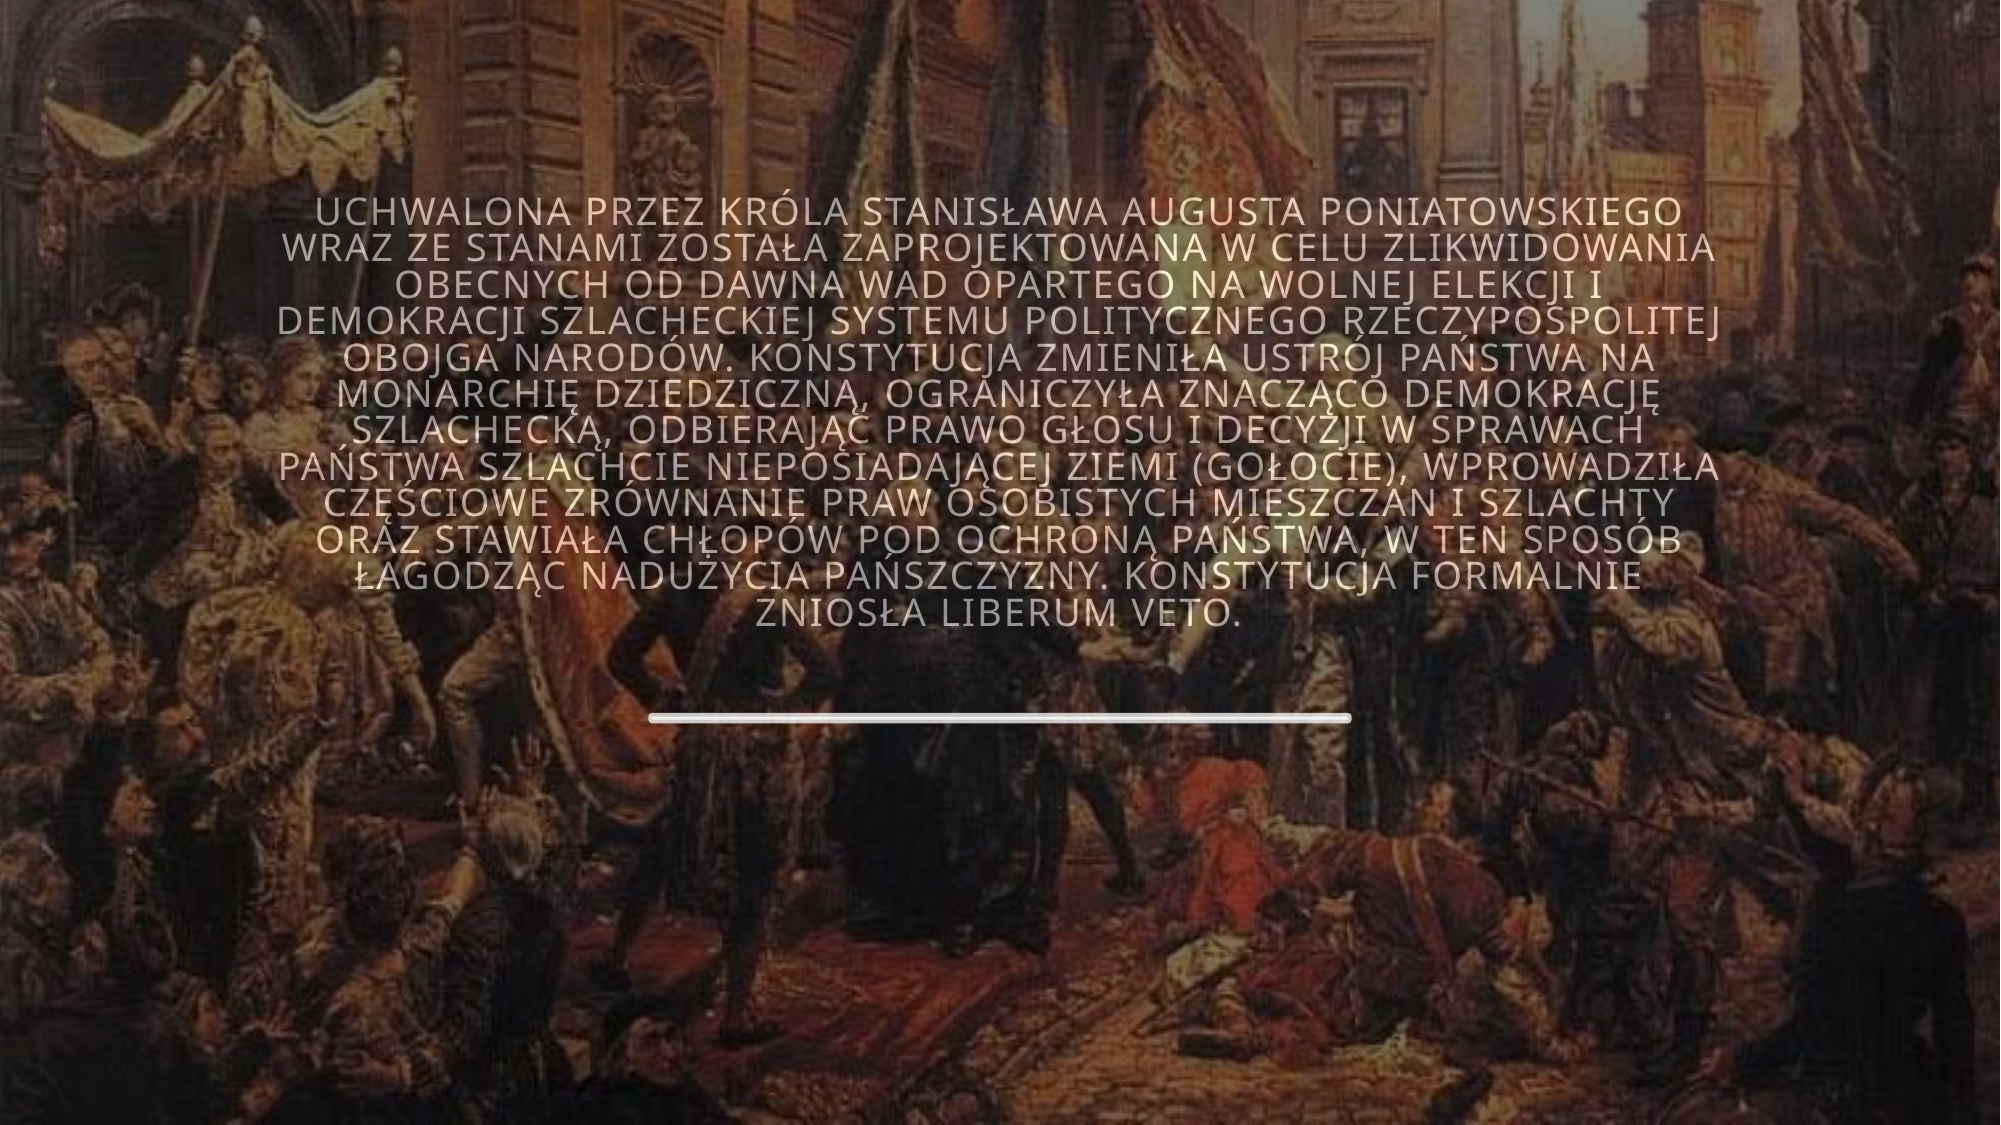

# Uchwalona przez króla Stanisława Augusta Poniatowskiego wraz ze stanami Została zaprojektowana w celu zlikwidowania obecnych od dawna wad opartego na wolnej elekcji i demokracji szlacheckiej systemu politycznego Rzeczypospolitej Obojga Narodów. Konstytucja zmieniła ustrój państwa na monarchię dziedziczną, ograniczyła znacząco demokrację szlachecką, odbierając prawo głosu i decyzji w sprawach państwa szlachcie nieposiadającej ziemi (gołocie), wprowadziła częściowe zrównanie praw osobistych mieszczan i szlachty oraz stawiała chłopów pod ochroną państwa, w ten sposób łagodząc nadużycia pańszczyzny. Konstytucja formalnie zniosła liberum veto.